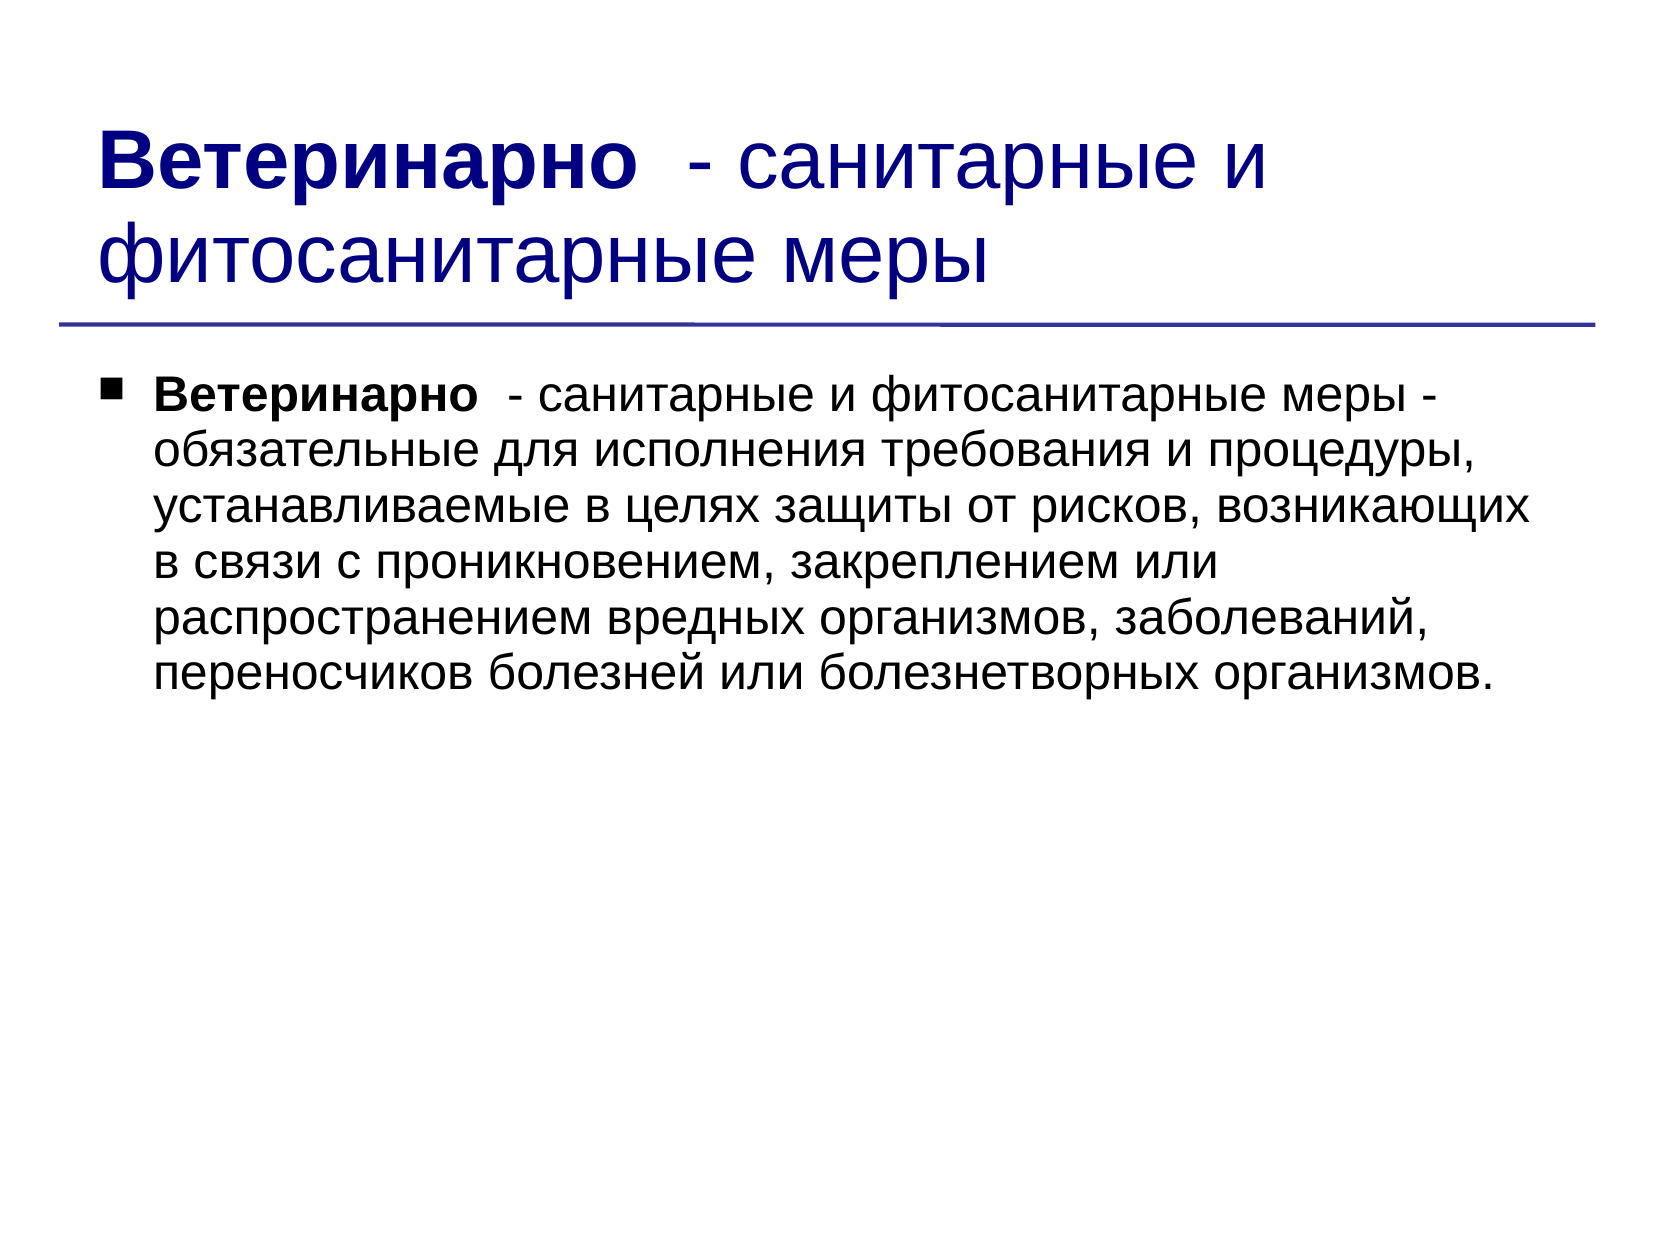

# Ветеринарно - санитарные и фитосанитарные меры
Ветеринарно - санитарные и фитосанитарные меры - обязательные для исполнения требования и процедуры, устанавливаемые в целях защиты от рисков, возникающих в связи с проникновением, закреплением или распространением вредных организмов, заболеваний, переносчиков болезней или болезнетворных организмов.